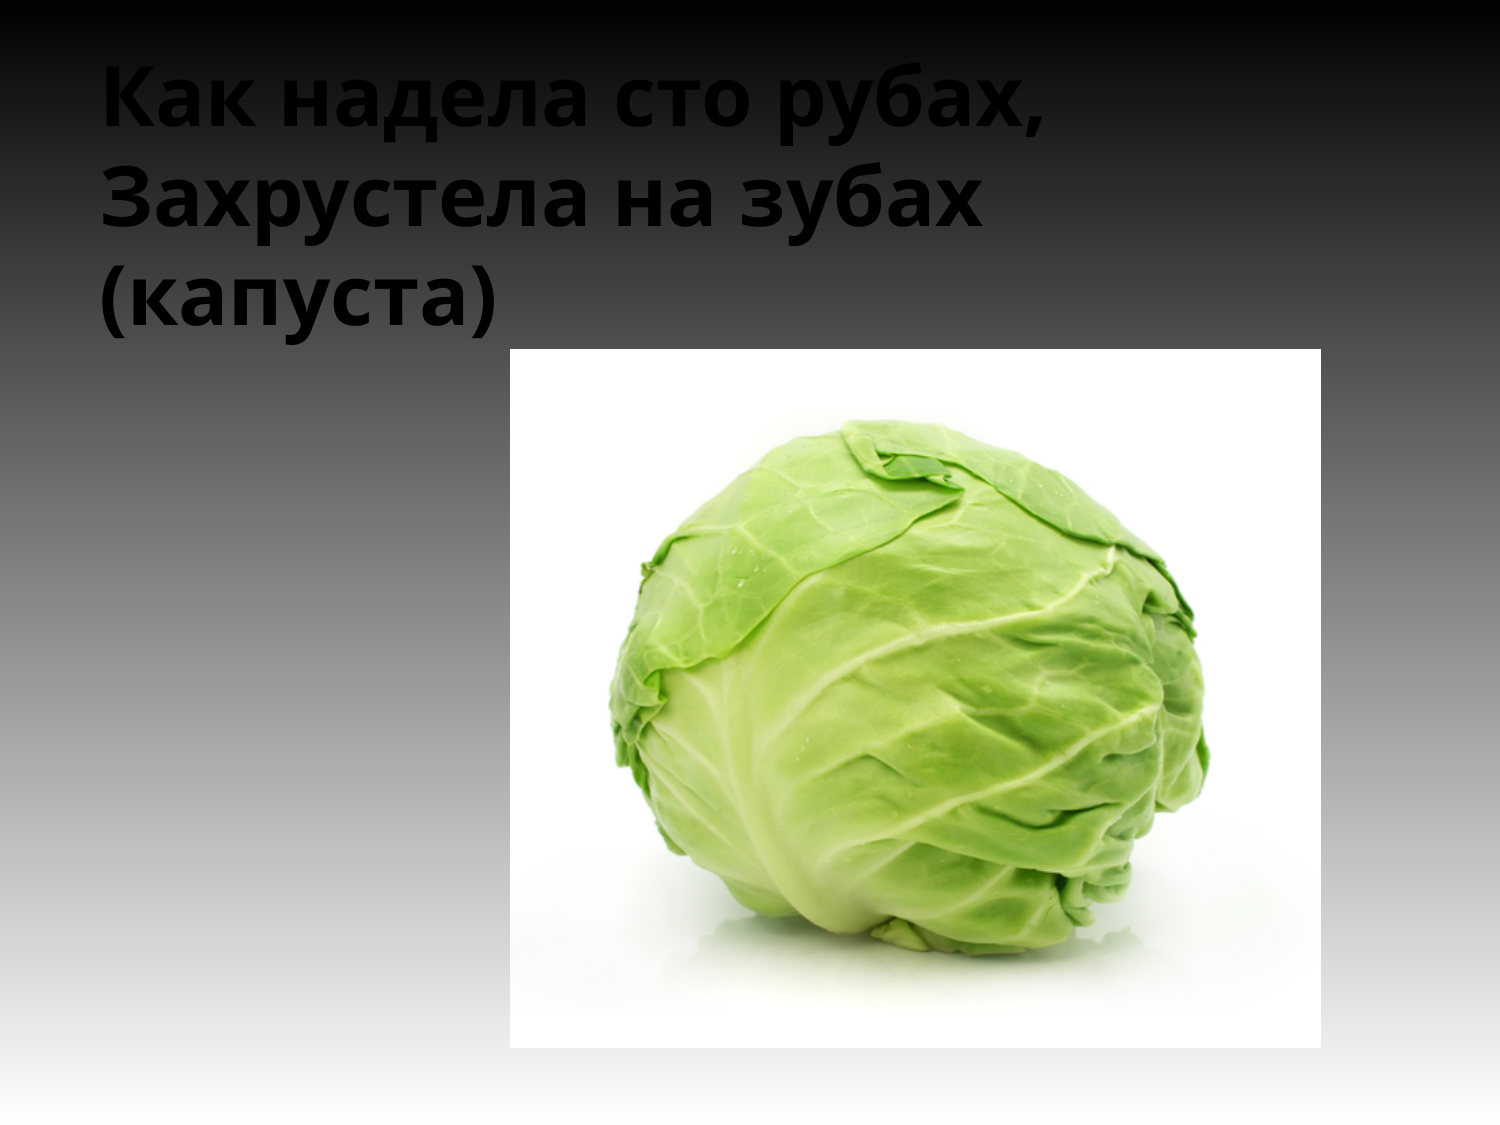

Как надела сто рубах,
Захрустела на зубах (капуста)